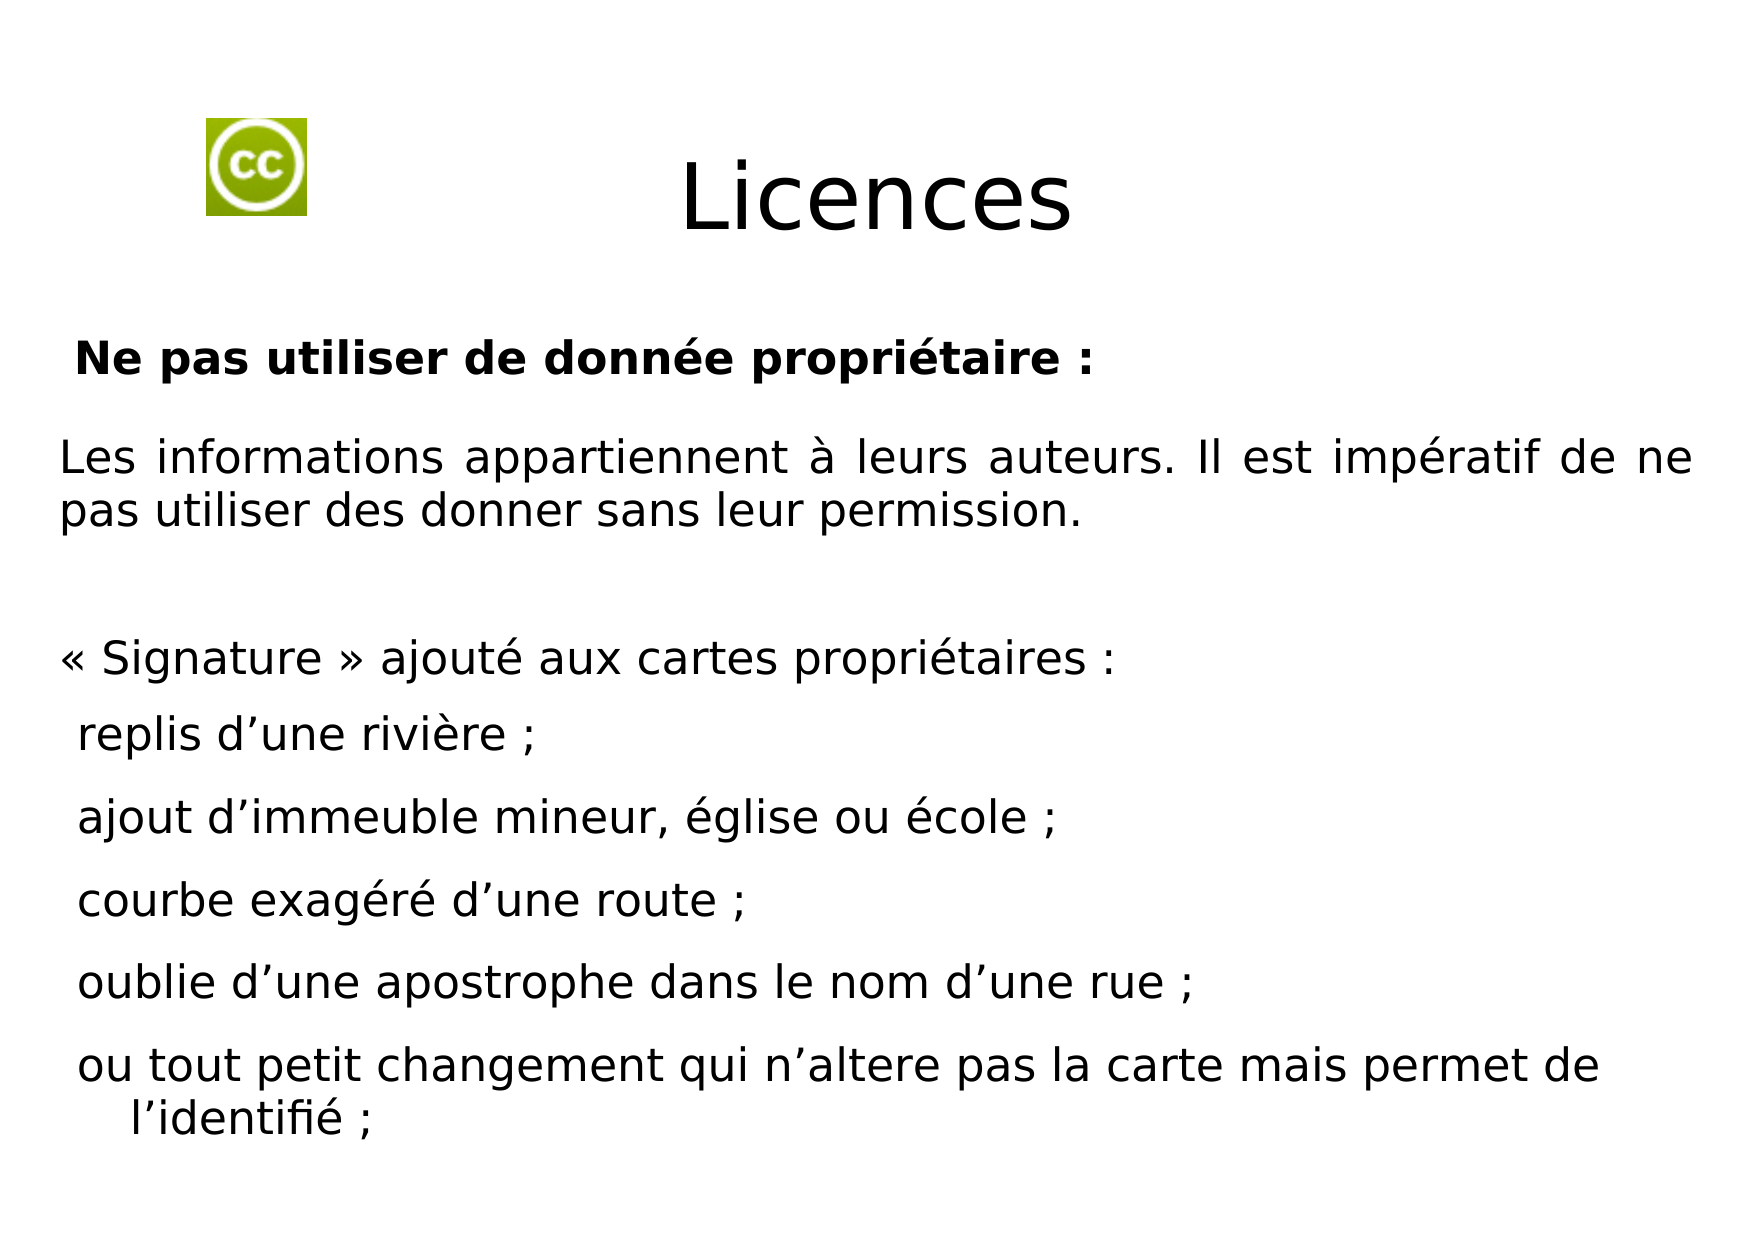

# Licences
Ne pas utiliser de donnée propriétaire :
Les informations appartiennent à leurs auteurs. Il est impératif de ne pas utiliser des donner sans leur permission.
« Signature » ajouté aux cartes propriétaires :
replis d’une rivière ;
ajout d’immeuble mineur, église ou école ;
courbe exagéré d’une route ;
oublie d’une apostrophe dans le nom d’une rue ;
ou tout petit changement qui n’altere pas la carte mais permet de l’identifié ;